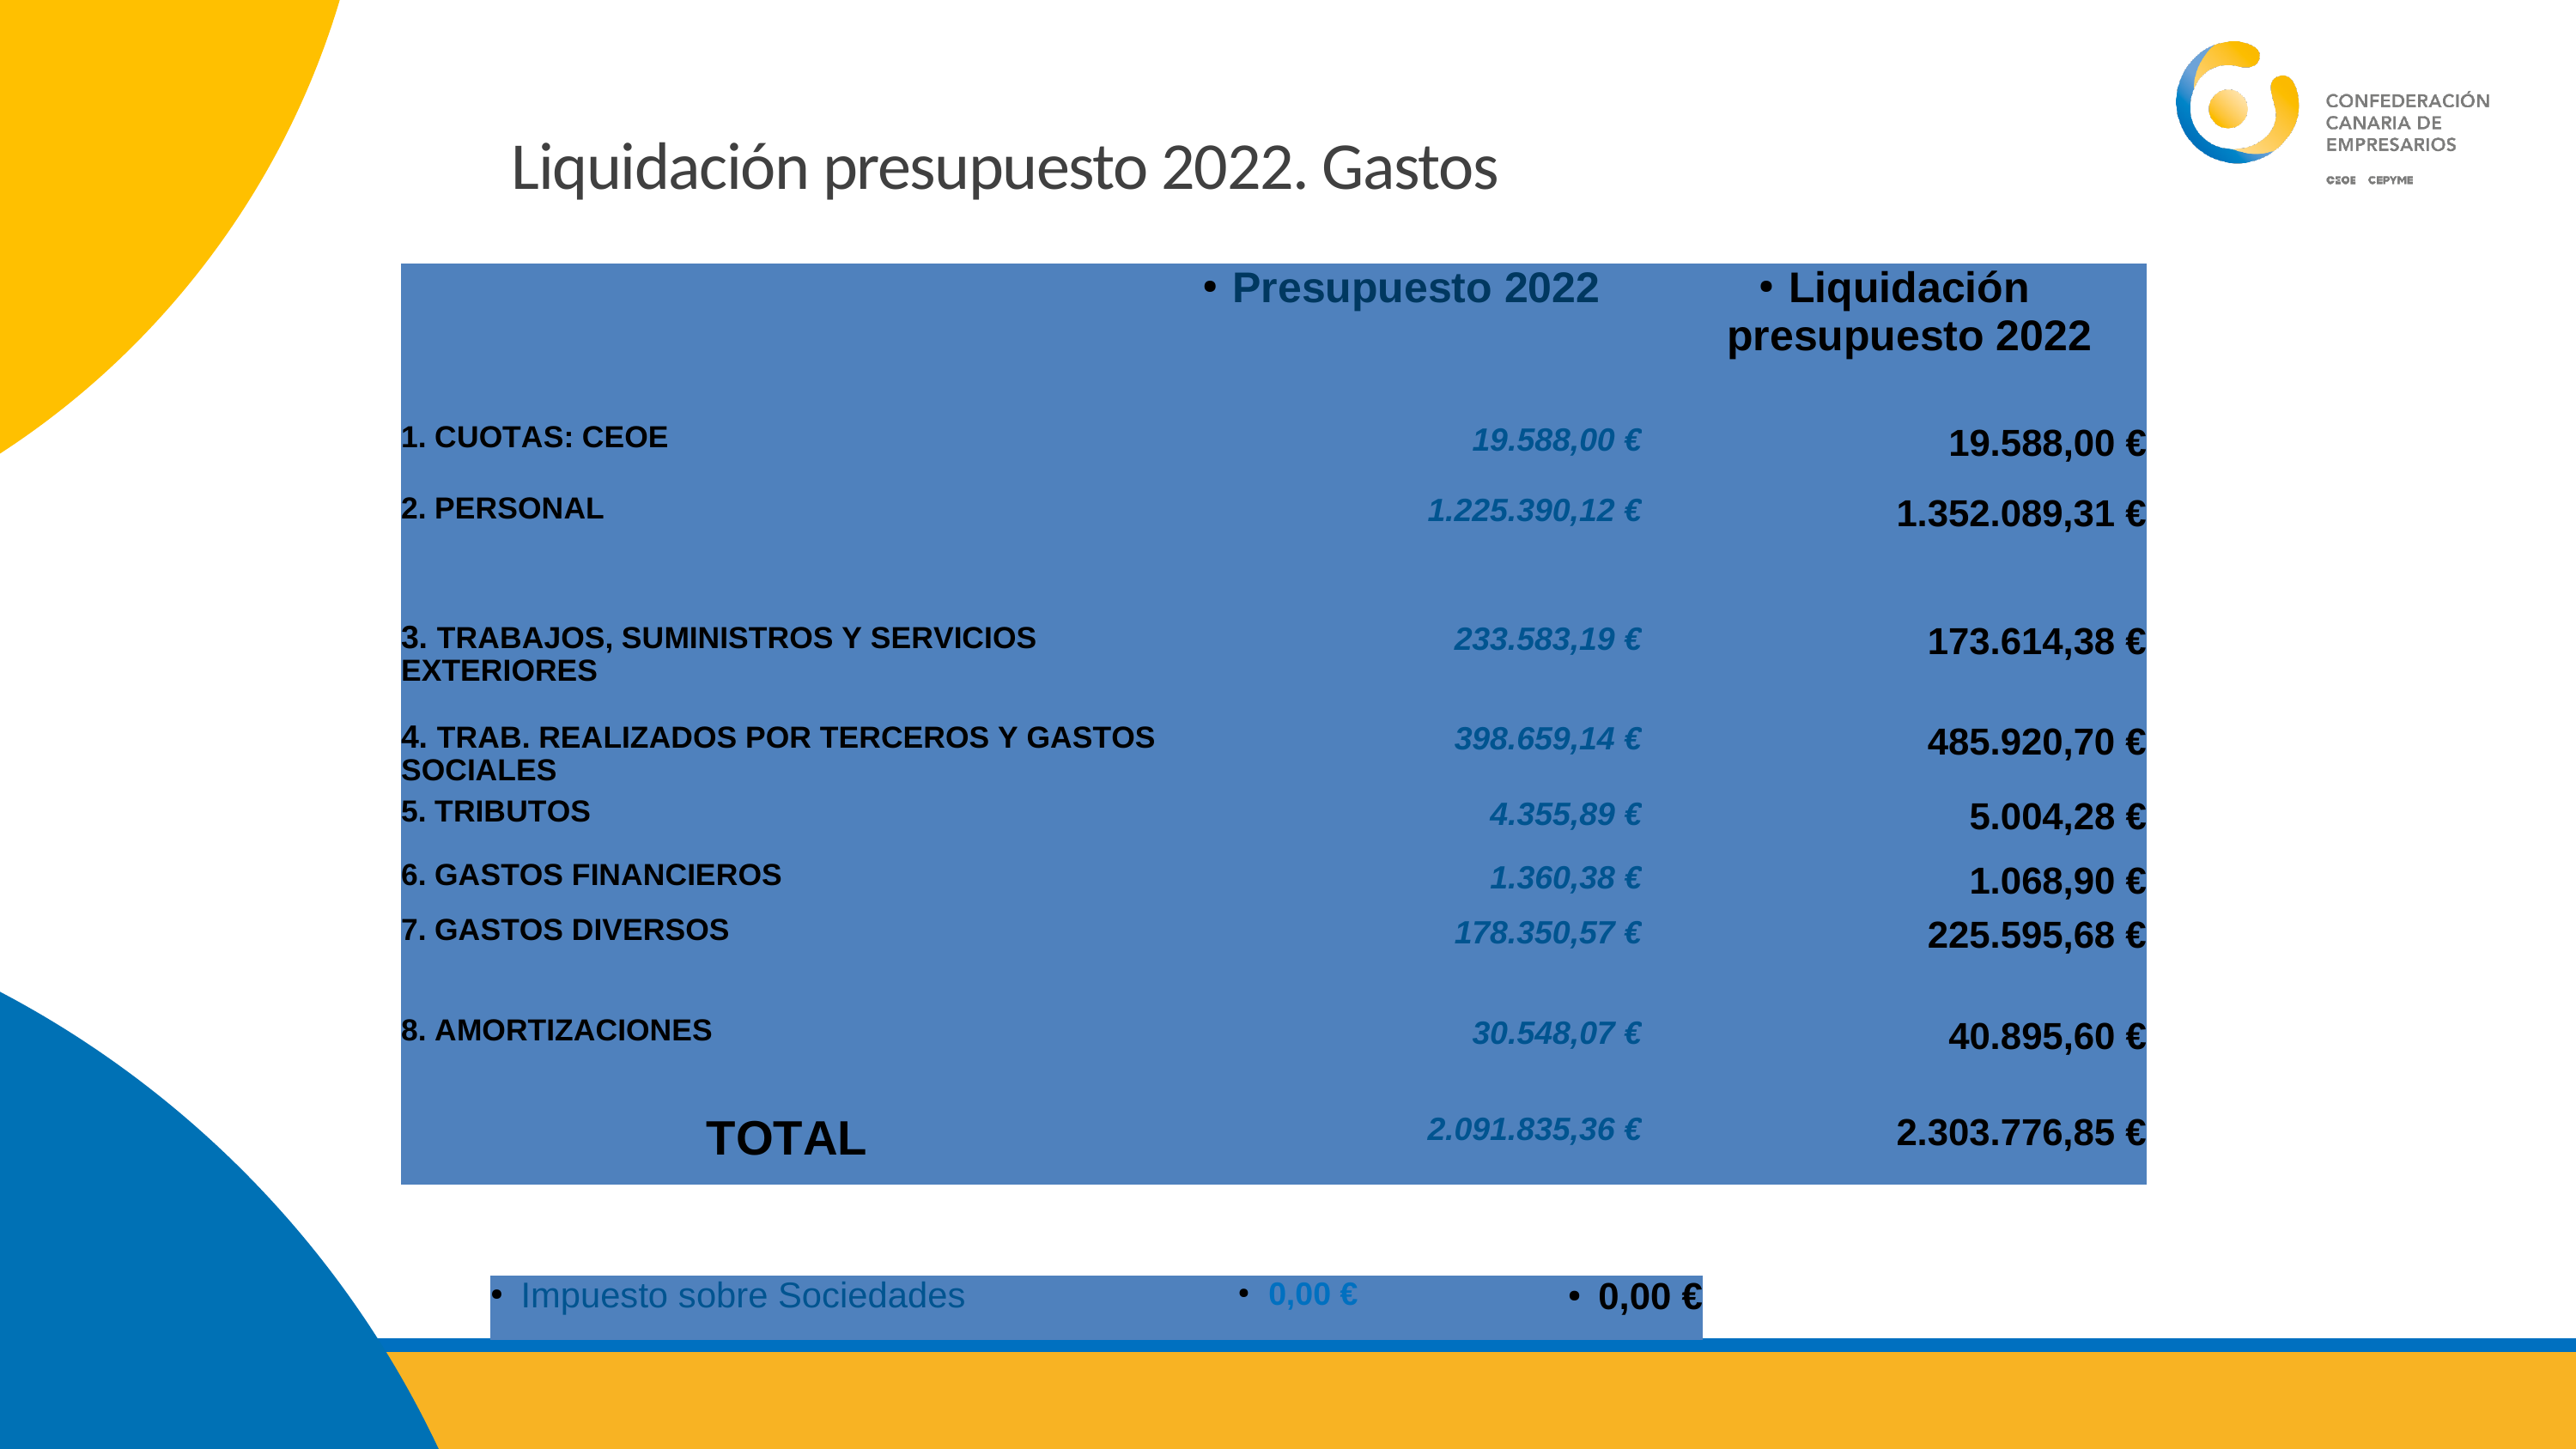

# Liquidación presupuesto 2022. Gastos
| | Presupuesto 2022 | Liquidación presupuesto 2022 |
| --- | --- | --- |
| 1. CUOTAS: CEOE | 19.588,00 € | 19.588,00 € |
| 2. PERSONAL | 1.225.390,12 € | 1.352.089,31 € |
| 3. TRABAJOS, SUMINISTROS Y SERVICIOS EXTERIORES | 233.583,19 € | 173.614,38 € |
| 4. TRAB. REALIZADOS POR TERCEROS Y GASTOS SOCIALES | 398.659,14 € | 485.920,70 € |
| 5. TRIBUTOS | 4.355,89 € | 5.004,28 € |
| 6. GASTOS FINANCIEROS | 1.360,38 € | 1.068,90 € |
| 7. GASTOS DIVERSOS | 178.350,57 € | 225.595,68 € |
| 8. AMORTIZACIONES | 30.548,07 € | 40.895,60 € |
| TOTAL | 2.091.835,36 € | 2.303.776,85 € |
| Impuesto sobre Sociedades | 0,00 € | 0,00 € |
| --- | --- | --- |